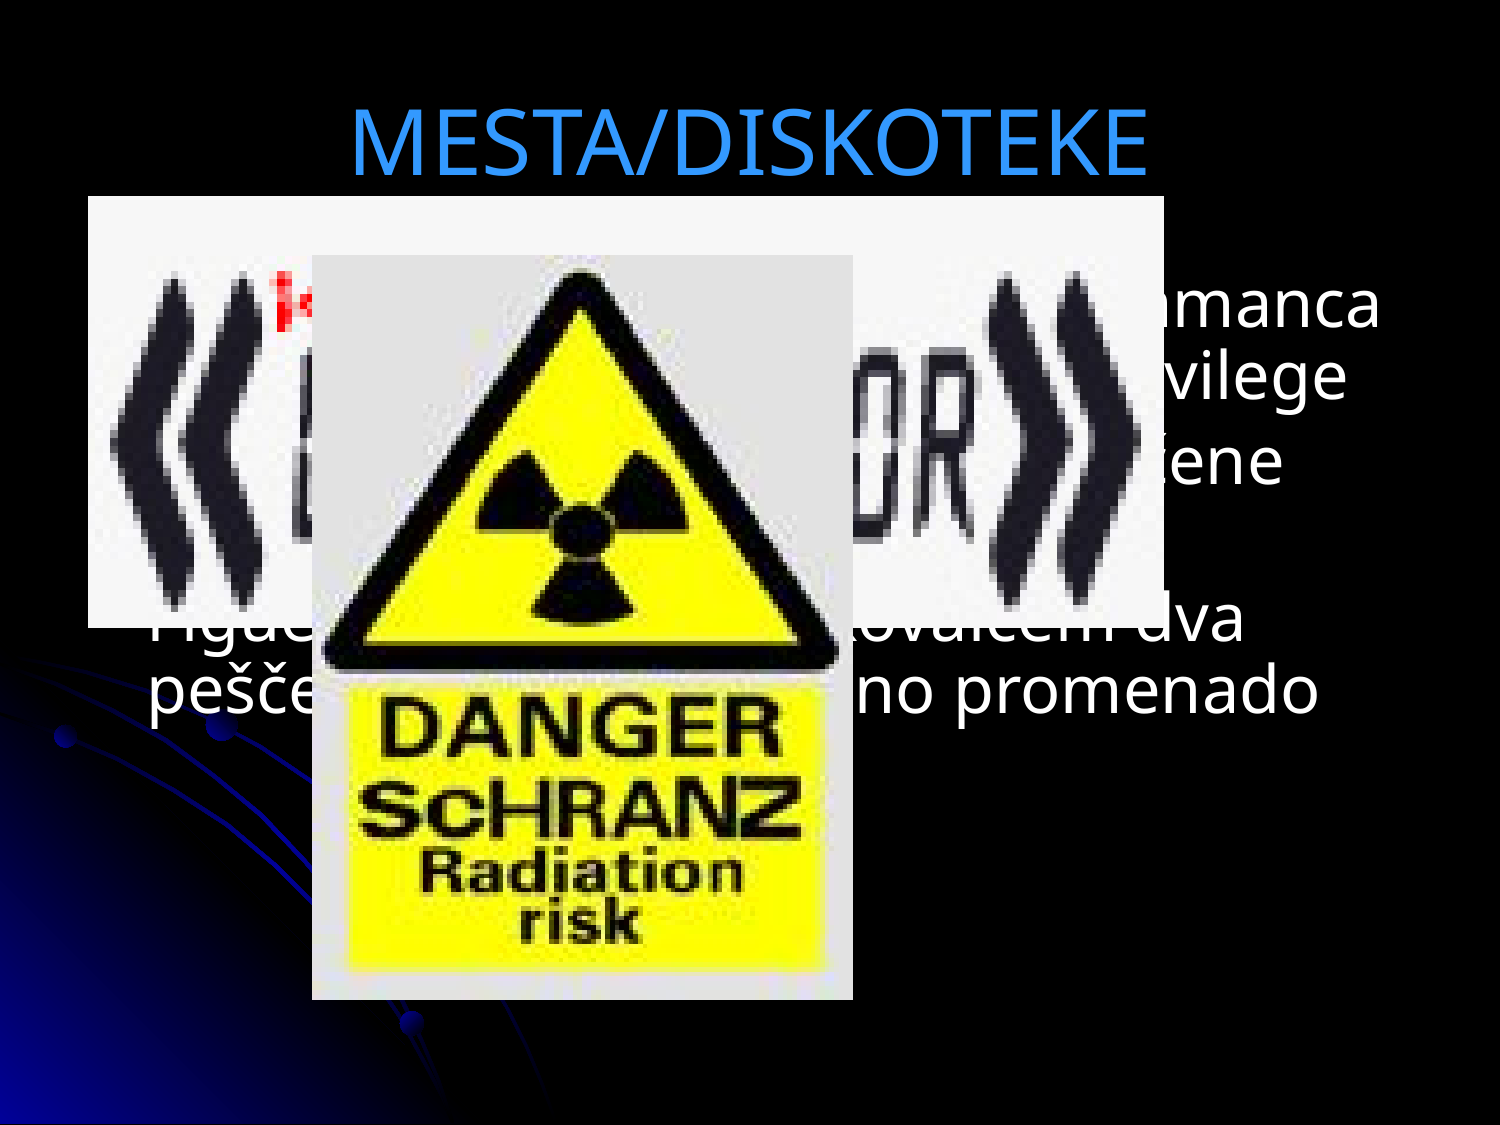

# MESTA/DISKOTEKE
Diskoteke: Playa de n Bossa, Talamanca in Figuertas,Amnesia, Pacha, Privilege
Značilne so kilometre dolge peščene plaže s finim, belim peskom
Figuertas ponuja obiskovalcem dva peščena zaliva in prijetno promenado